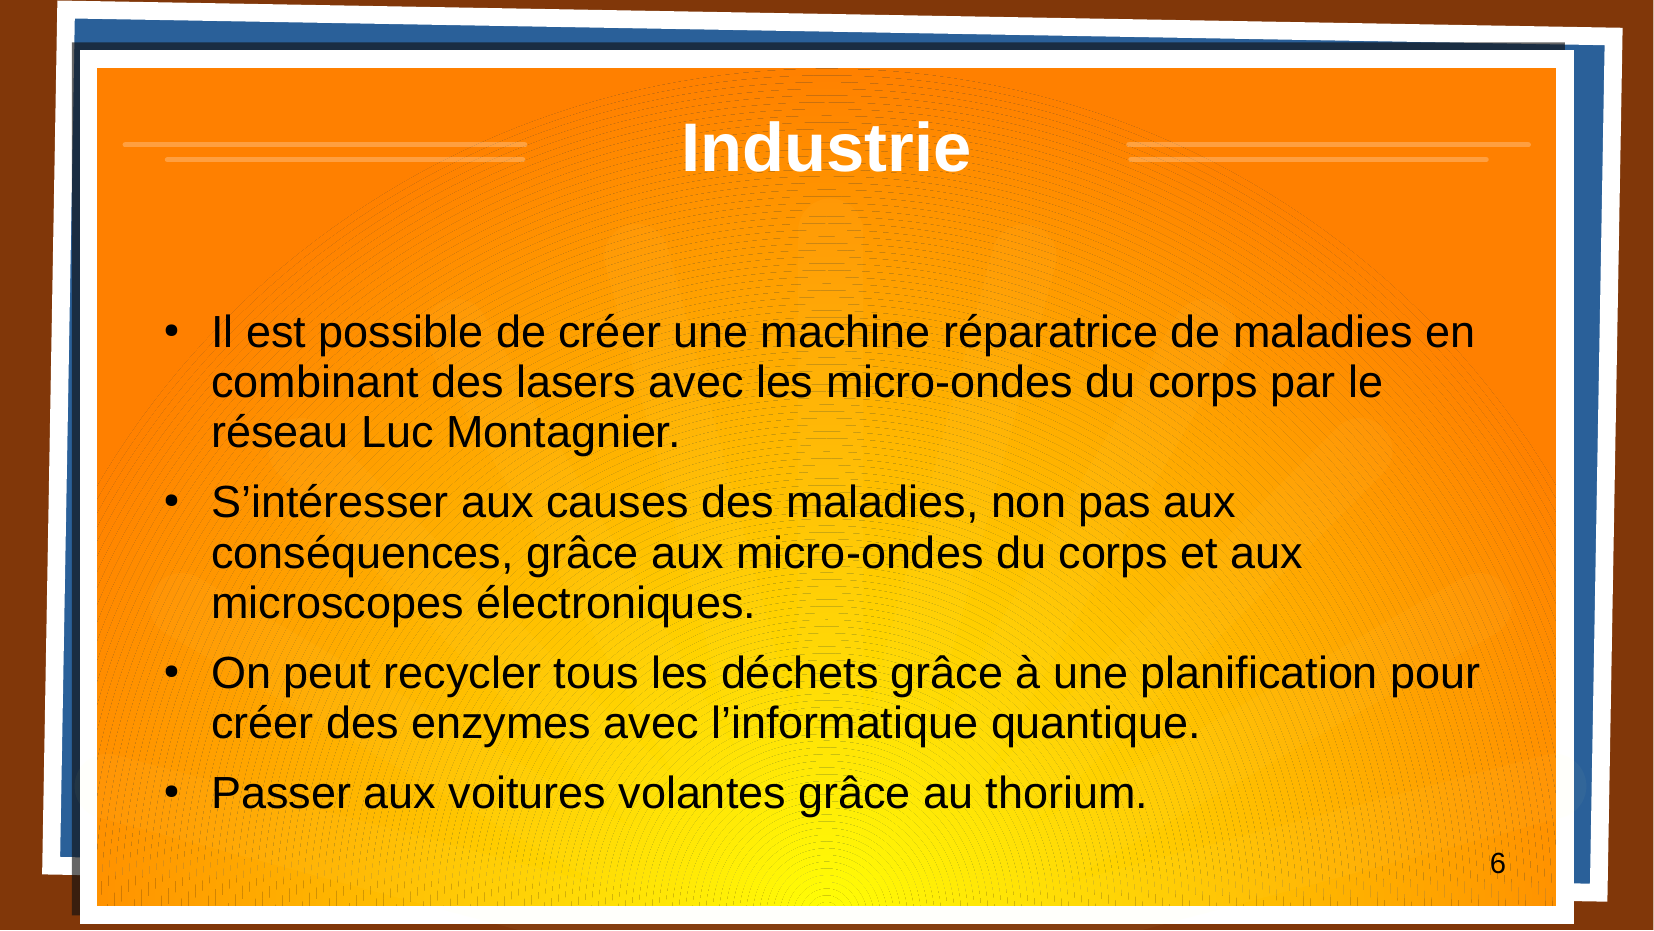

# Industrie
Il est possible de créer une machine réparatrice de maladies en combinant des lasers avec les micro-ondes du corps par le réseau Luc Montagnier.
S’intéresser aux causes des maladies, non pas aux conséquences, grâce aux micro-ondes du corps et aux microscopes électroniques.
On peut recycler tous les déchets grâce à une planification pour créer des enzymes avec l’informatique quantique.
Passer aux voitures volantes grâce au thorium.
6